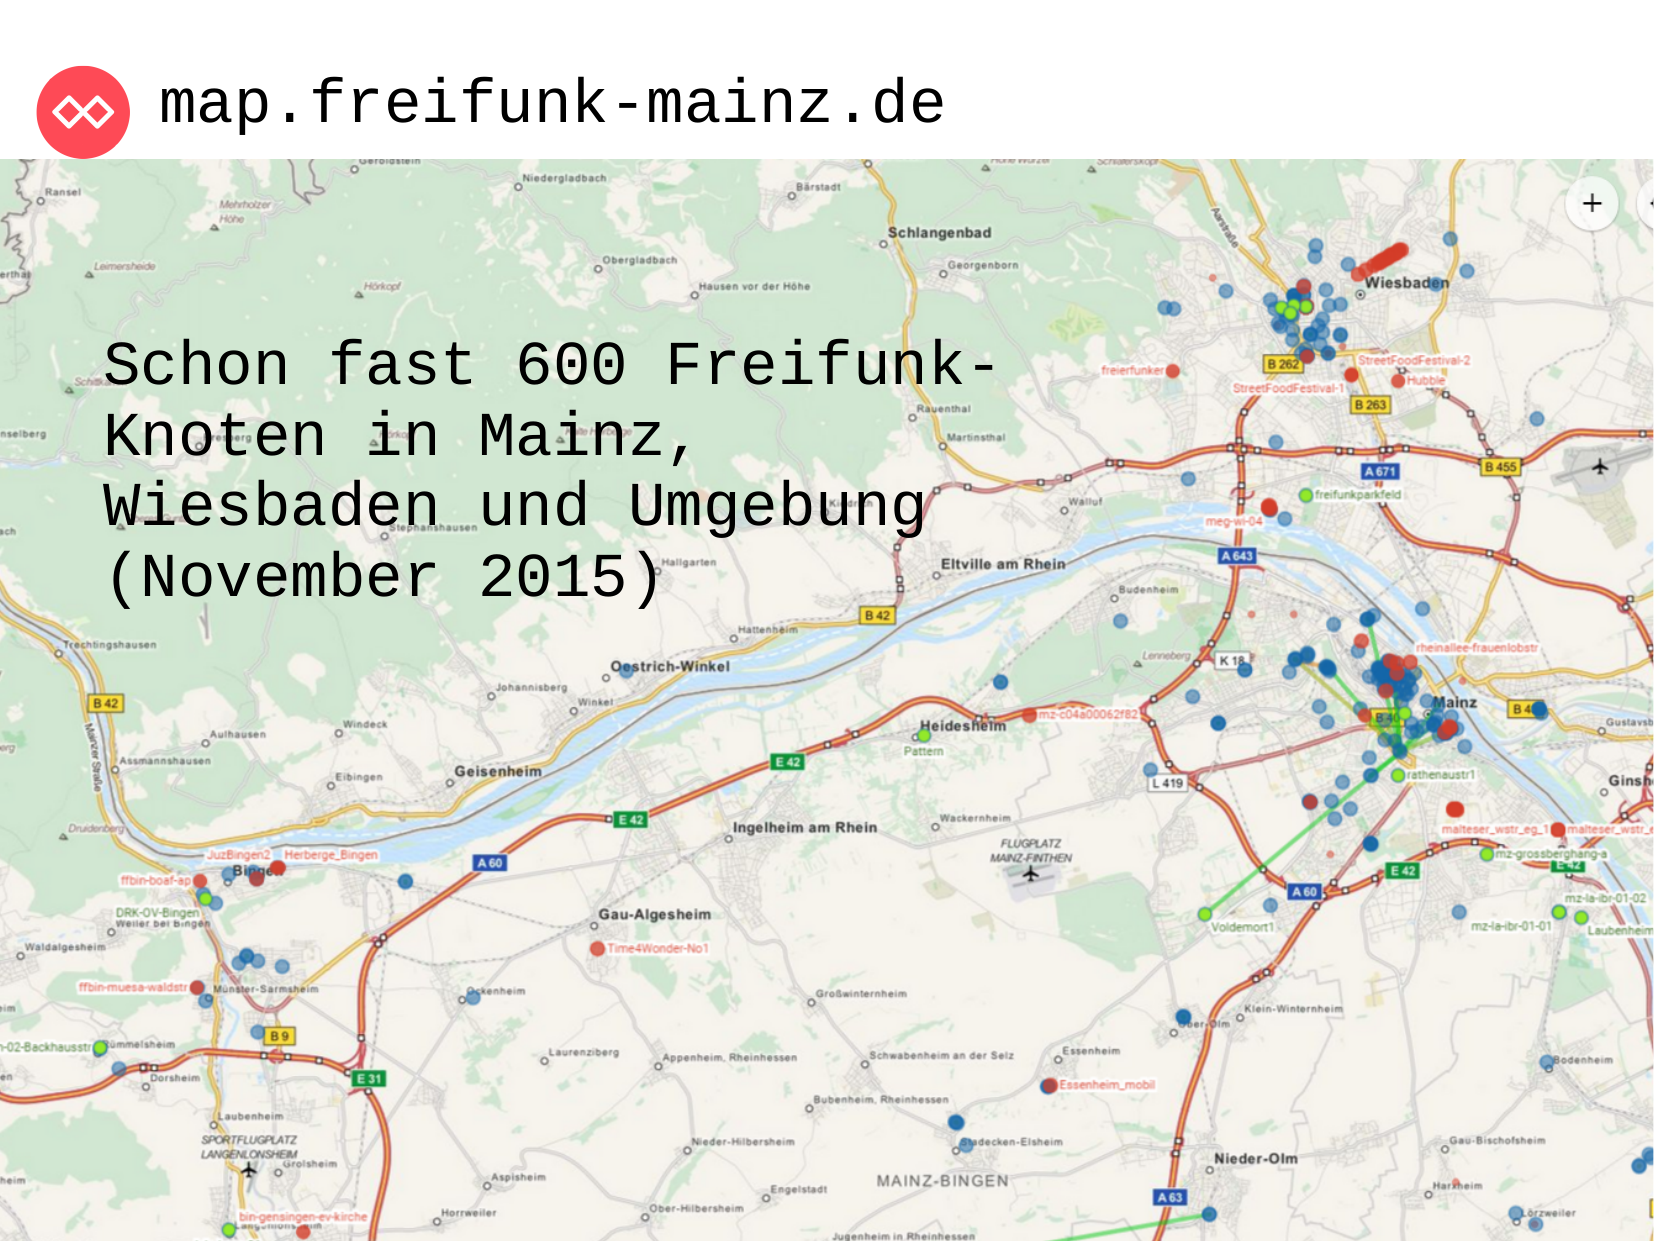

# map.freifunk-mainz.de
Schon fast 600 Freifunk-Knoten in Mainz, Wiesbaden und Umgebung (November 2015)